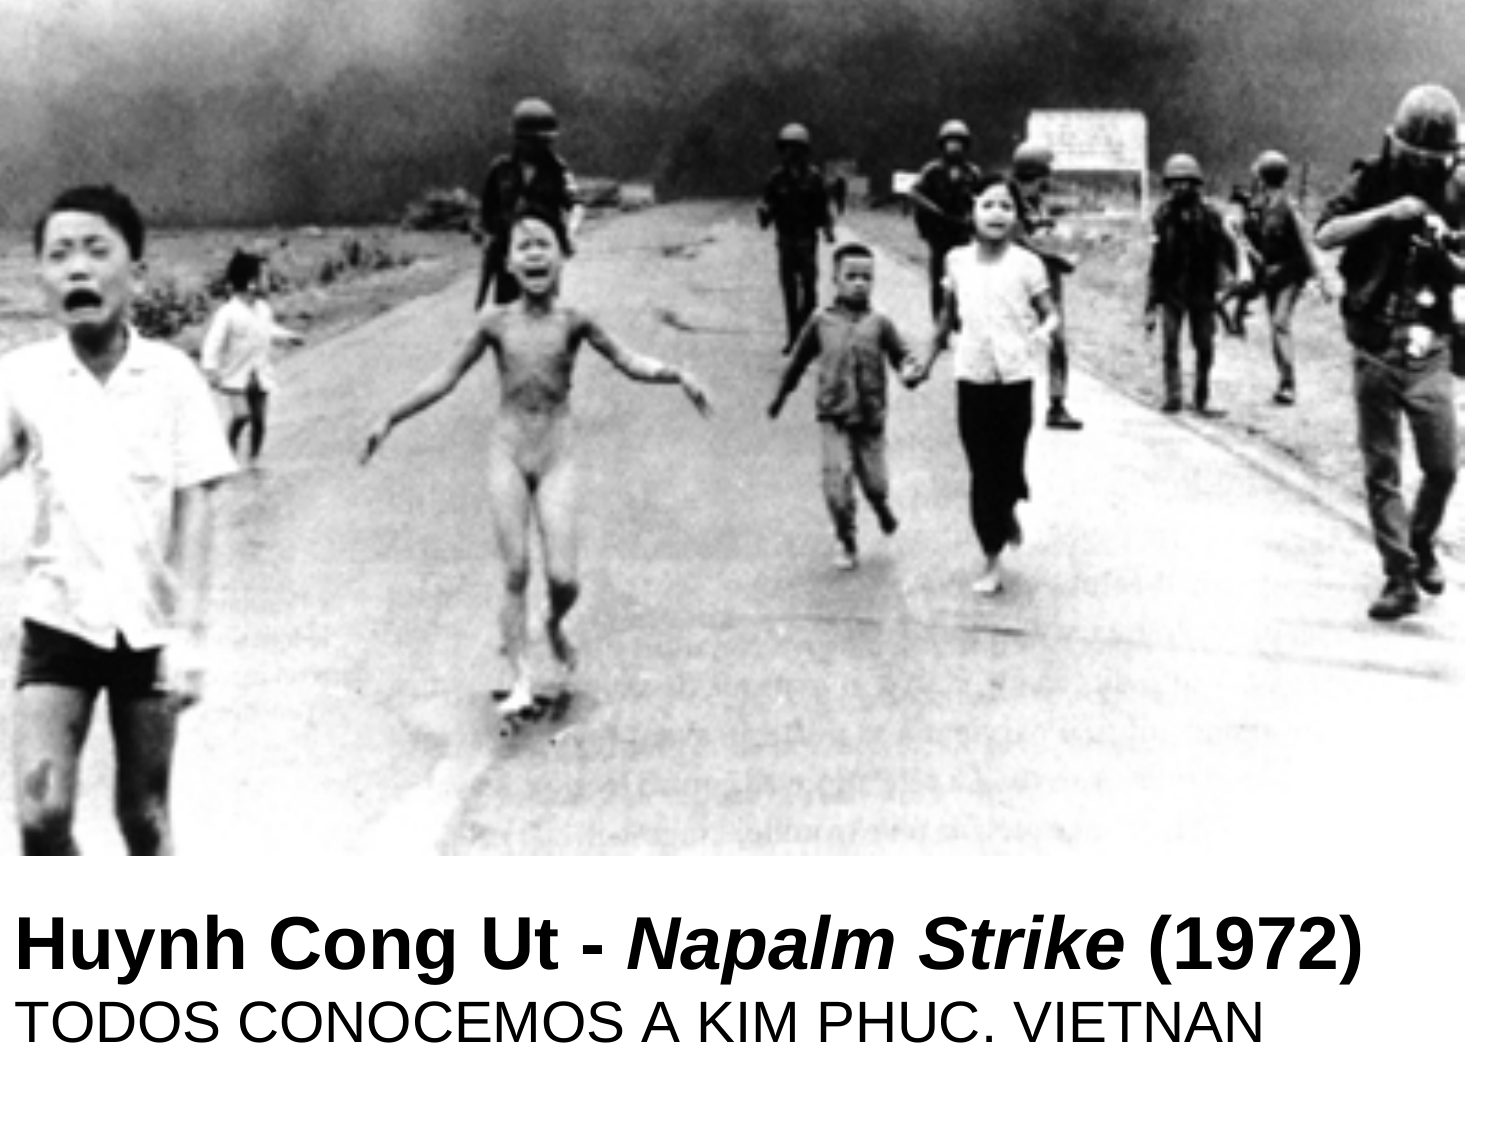

Huynh Cong Ut - Napalm Strike (1972)
TODOS CONOCEMOS A KIM PHUC. VIETNAN